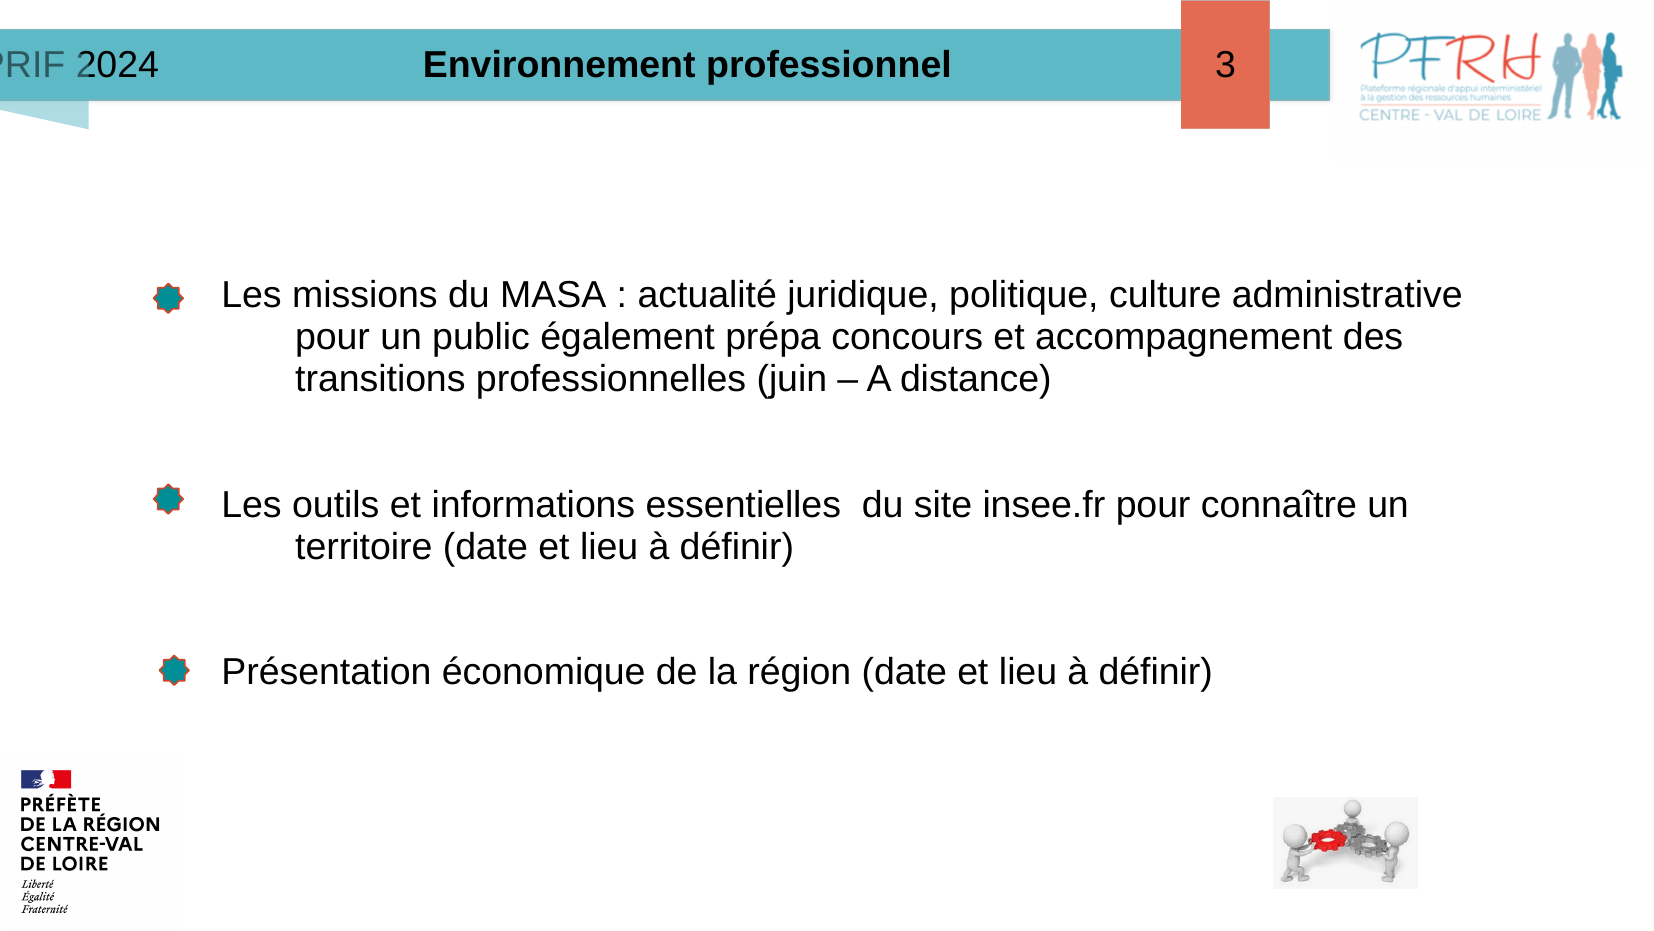

3
PRIF 2024				Environnement professionnel
Les missions du MASA : actualité juridique, politique, culture administrative
	pour un public également prépa concours et accompagnement des
	transitions professionnelles (juin – A distance)
Les outils et informations essentielles du site insee.fr pour connaître un
	territoire (date et lieu à définir)
Présentation économique de la région (date et lieu à définir)